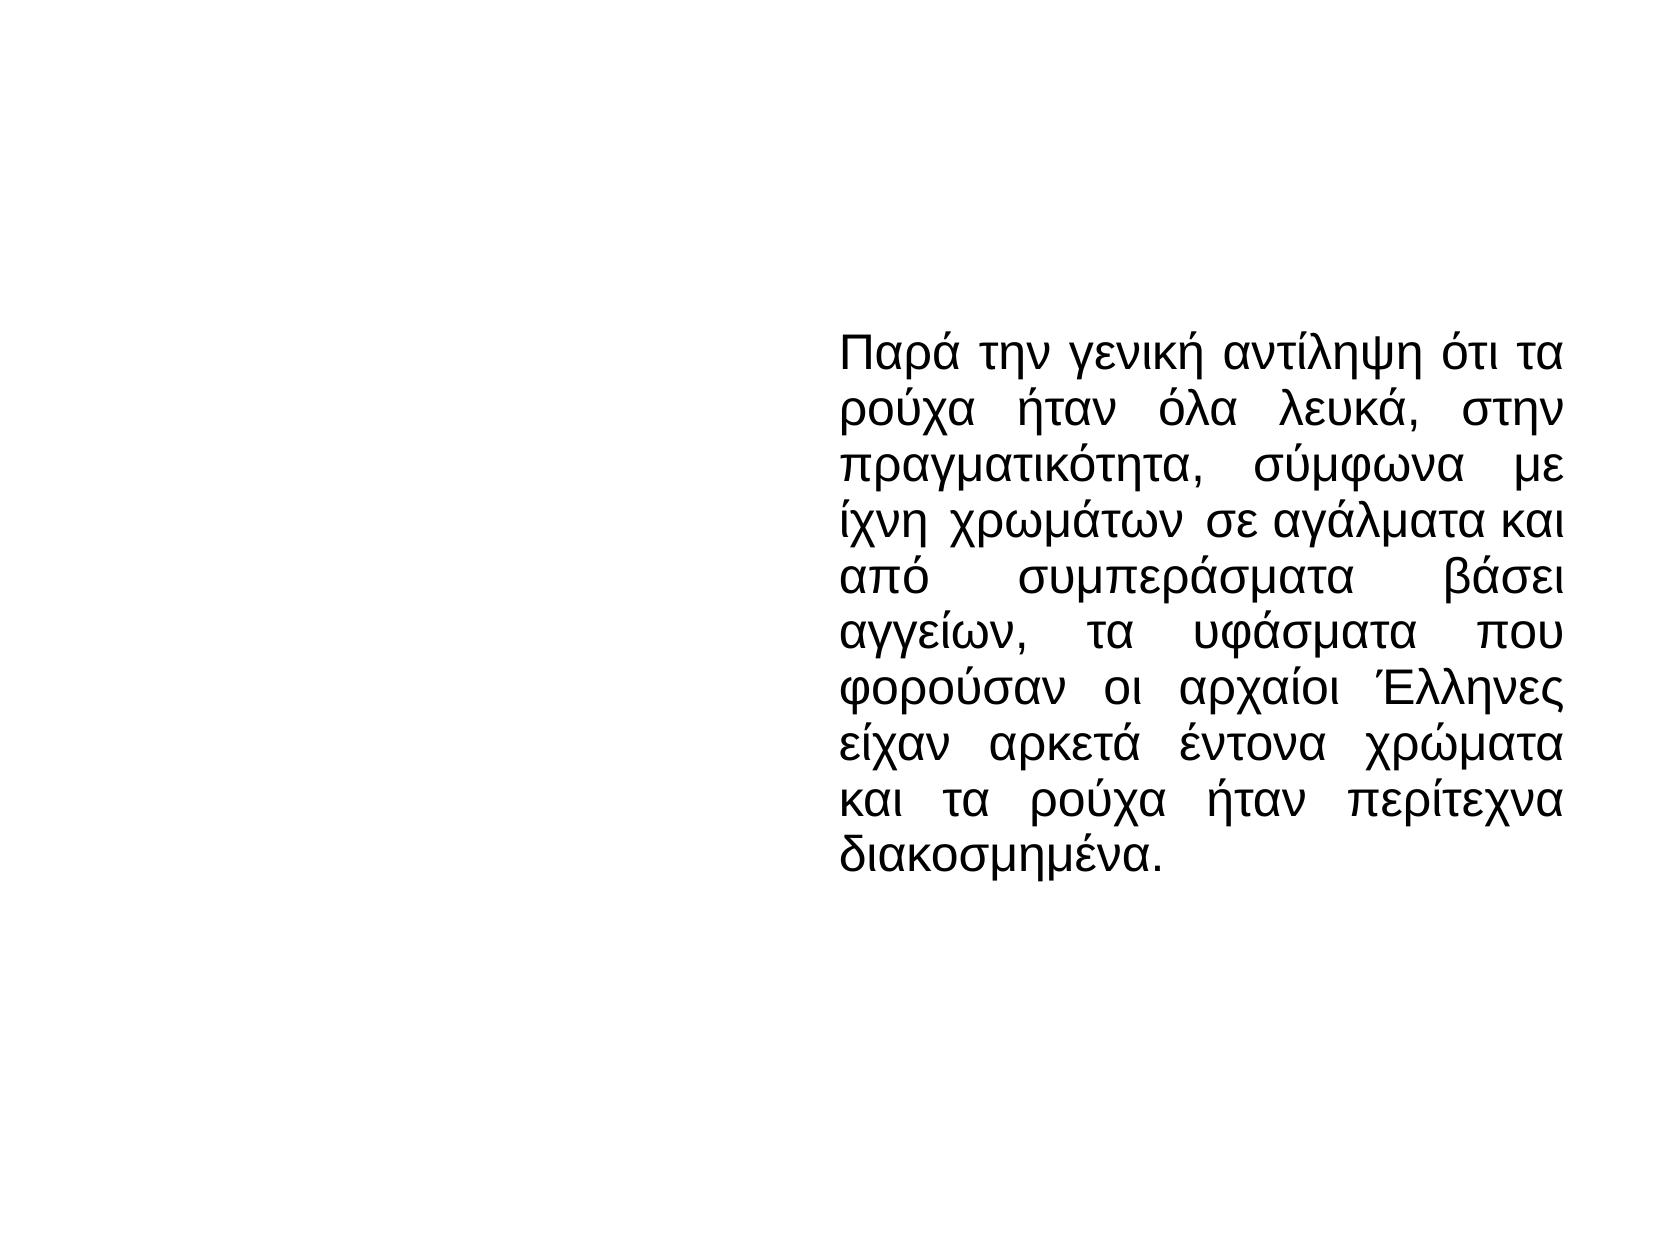

# Παρά την γενική αντίληψη ότι τα ρούχα ήταν όλα λευκά, στην πραγματικότητα, σύμφωνα με ίχνη χρωμάτων σε αγάλματα και από συμπεράσματα βάσει αγγείων, τα υφάσματα που φορούσαν οι αρχαίοι Έλληνες είχαν αρκετά έντονα χρώματα και τα ρούχα ήταν περίτεχνα διακοσμημένα.